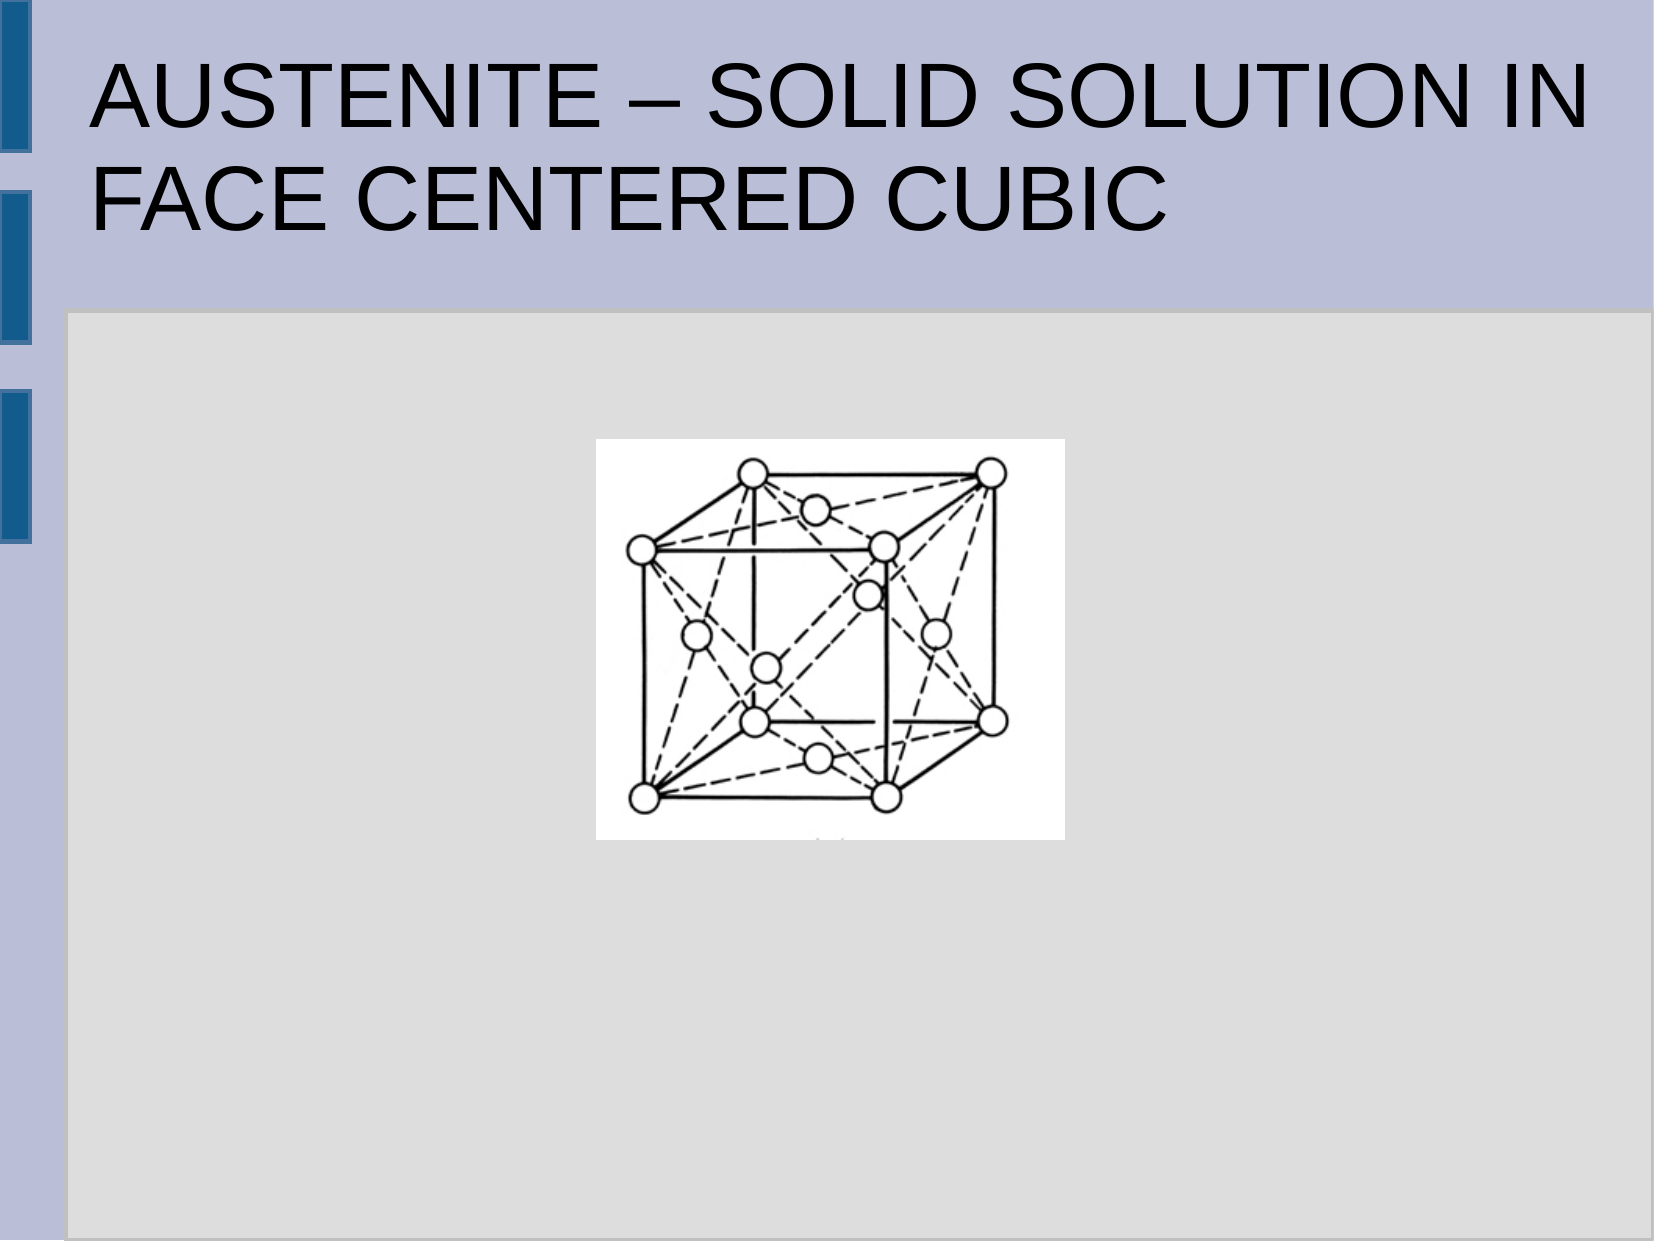

AUSTENITE – SOLID SOLUTION IN FACE CENTERED CUBIC